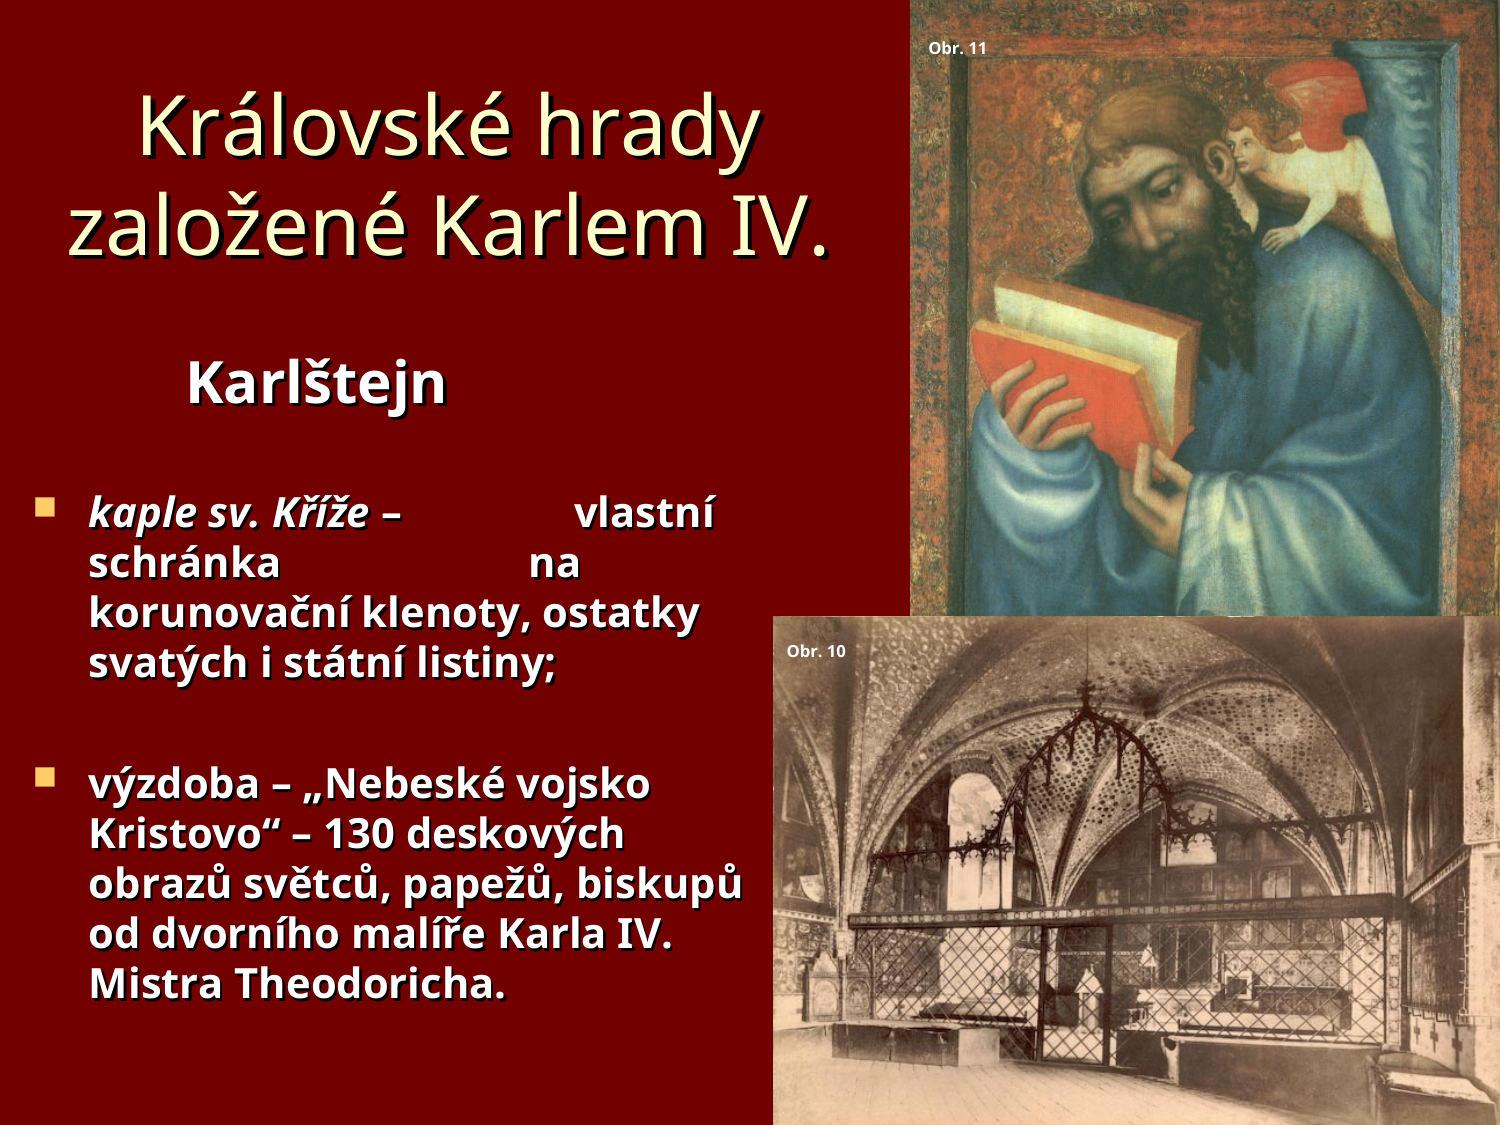

Obr. 11
# Královské hrady založené Karlem IV.
 Karlštejn
kaple sv. Kříže – vlastní schránka na korunovační klenoty, ostatky svatých i státní listiny;
výzdoba – „Nebeské vojsko Kristovo“ – 130 deskových obrazů světců, papežů, biskupů od dvorního malíře Karla IV. Mistra Theodoricha.
Obr. 10